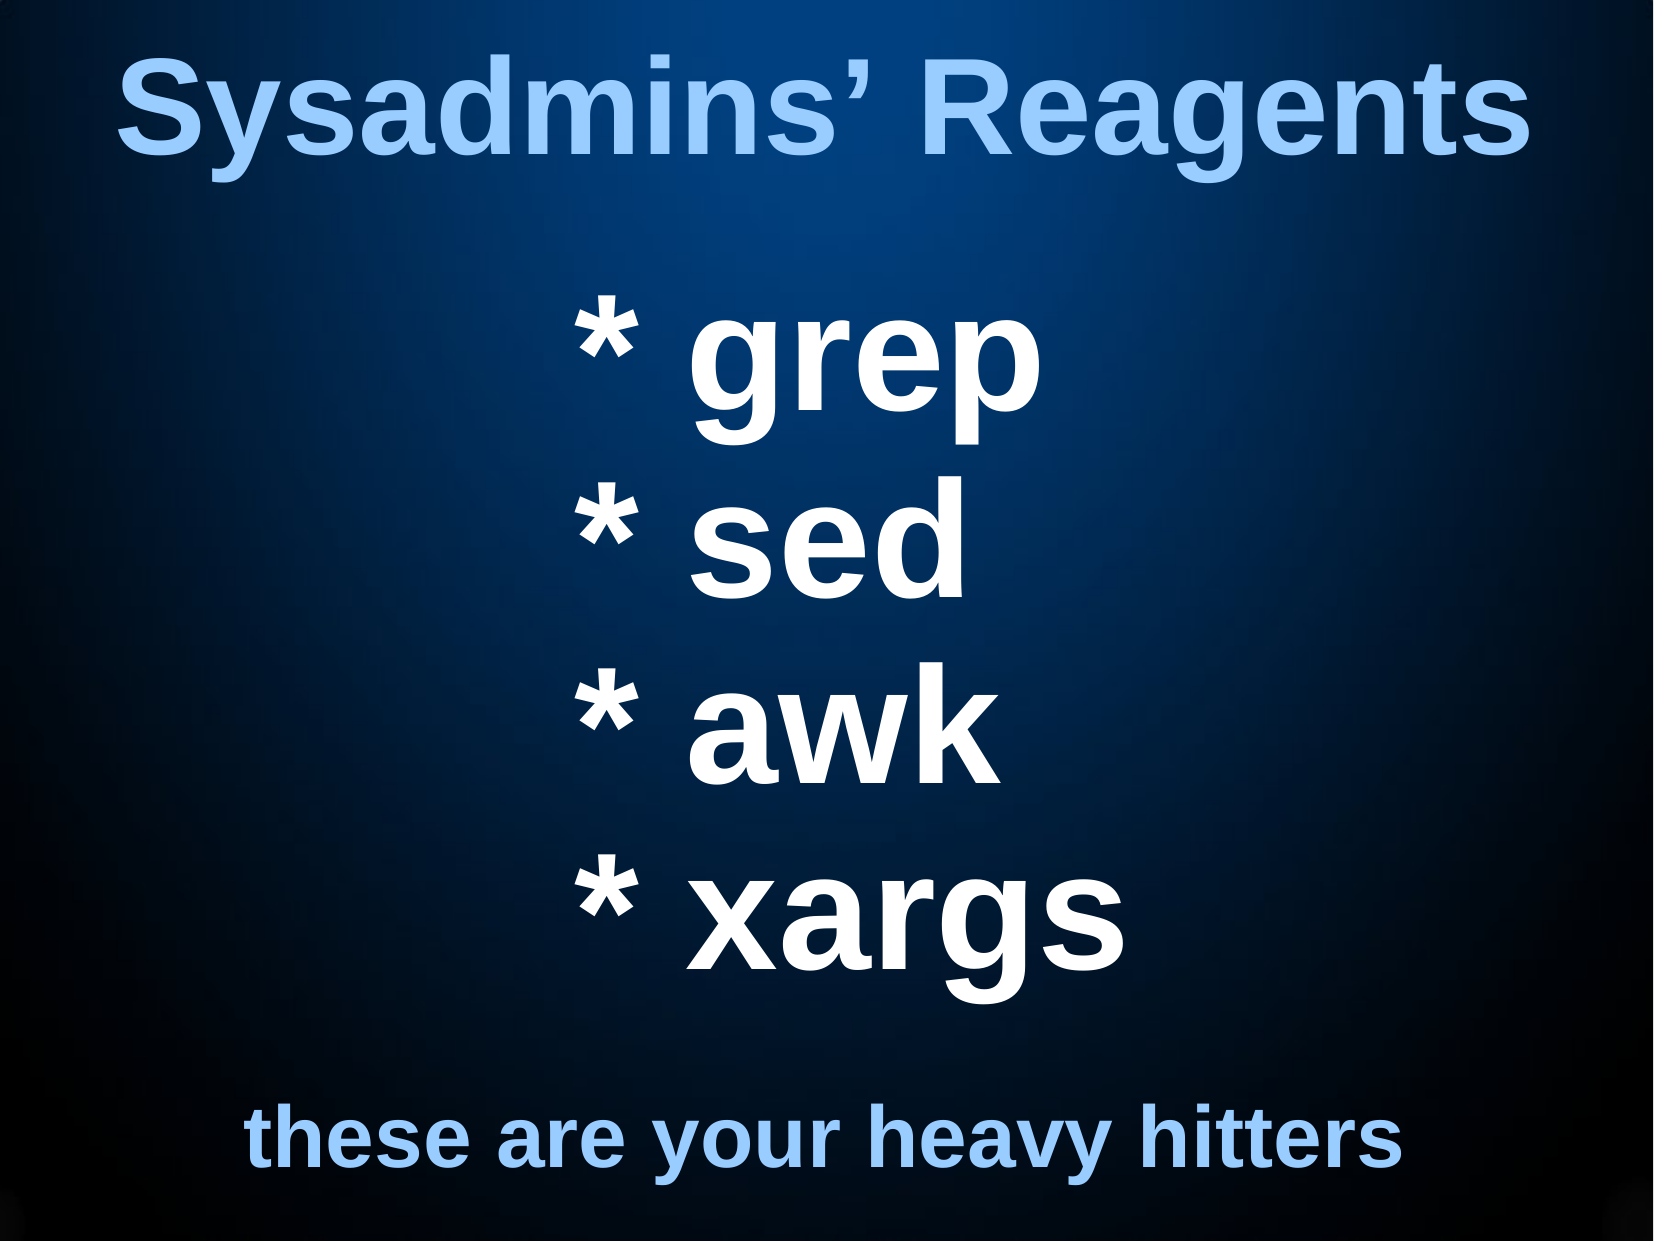

# Sysadmins’ Reagents
* grep
* sed
* awk
* xargs
these are your heavy hitters